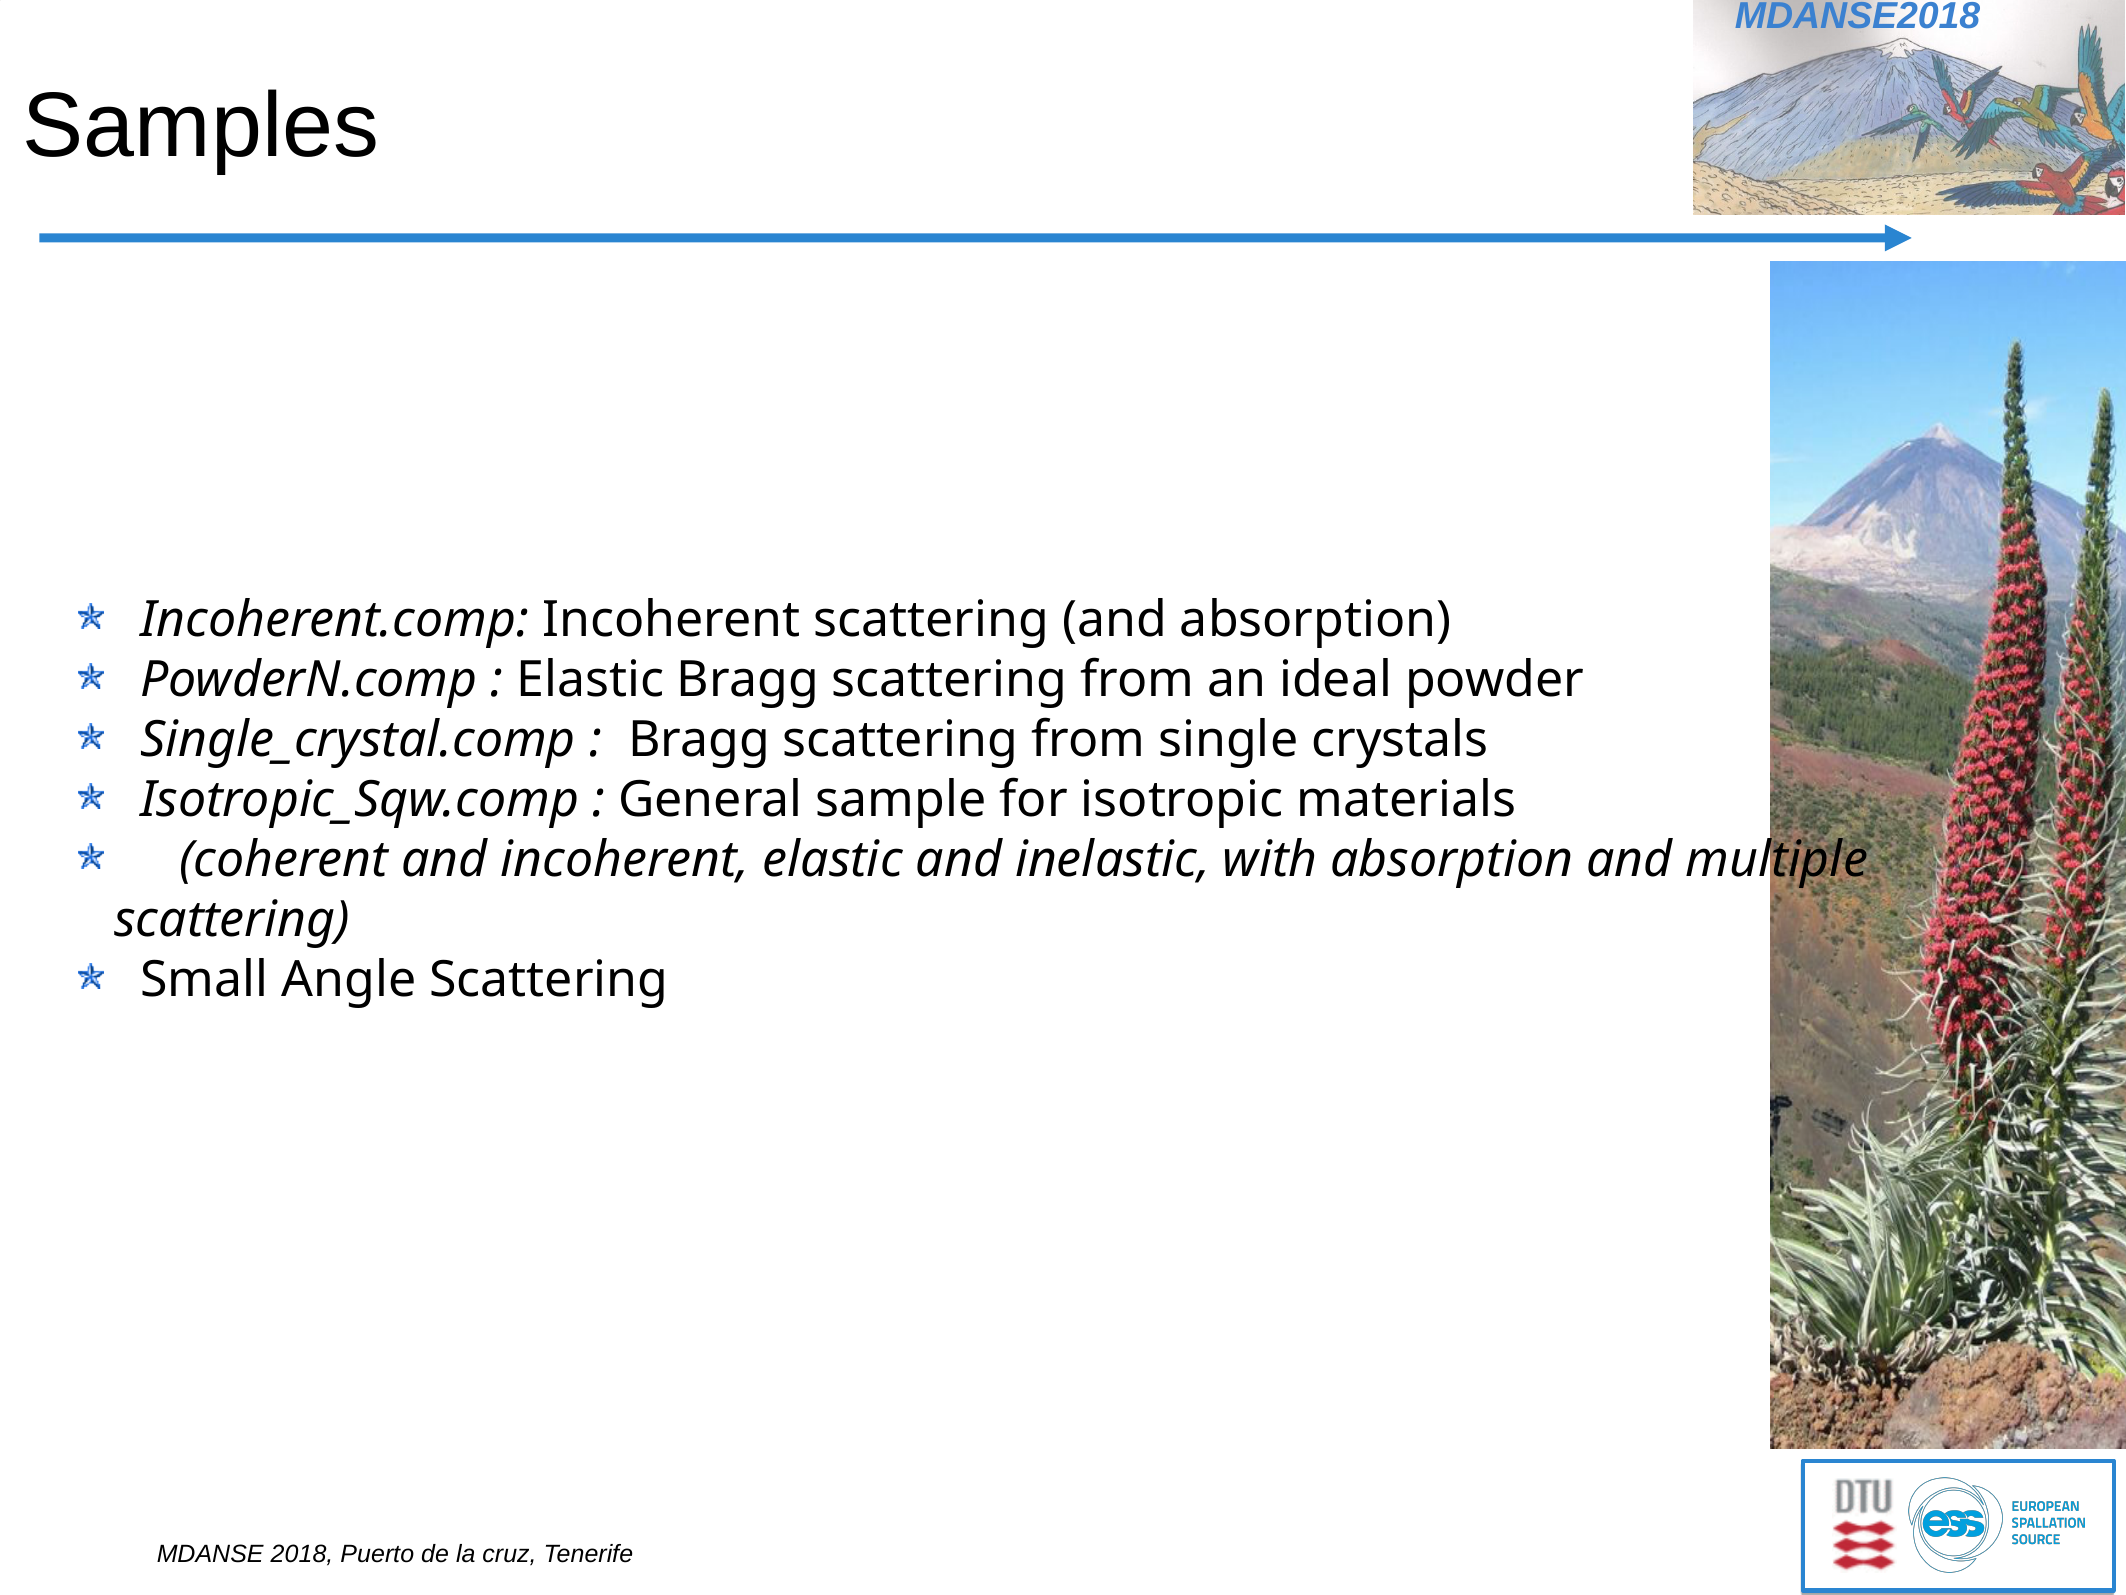

# Samples
 Incoherent.comp: Incoherent scattering (and absorption)
 PowderN.comp : Elastic Bragg scattering from an ideal powder
 Single_crystal.comp : Bragg scattering from single crystals
 Isotropic_Sqw.comp : General sample for isotropic materials
 (coherent and incoherent, elastic and inelastic, with absorption and multiple scattering)
 Small Angle Scattering